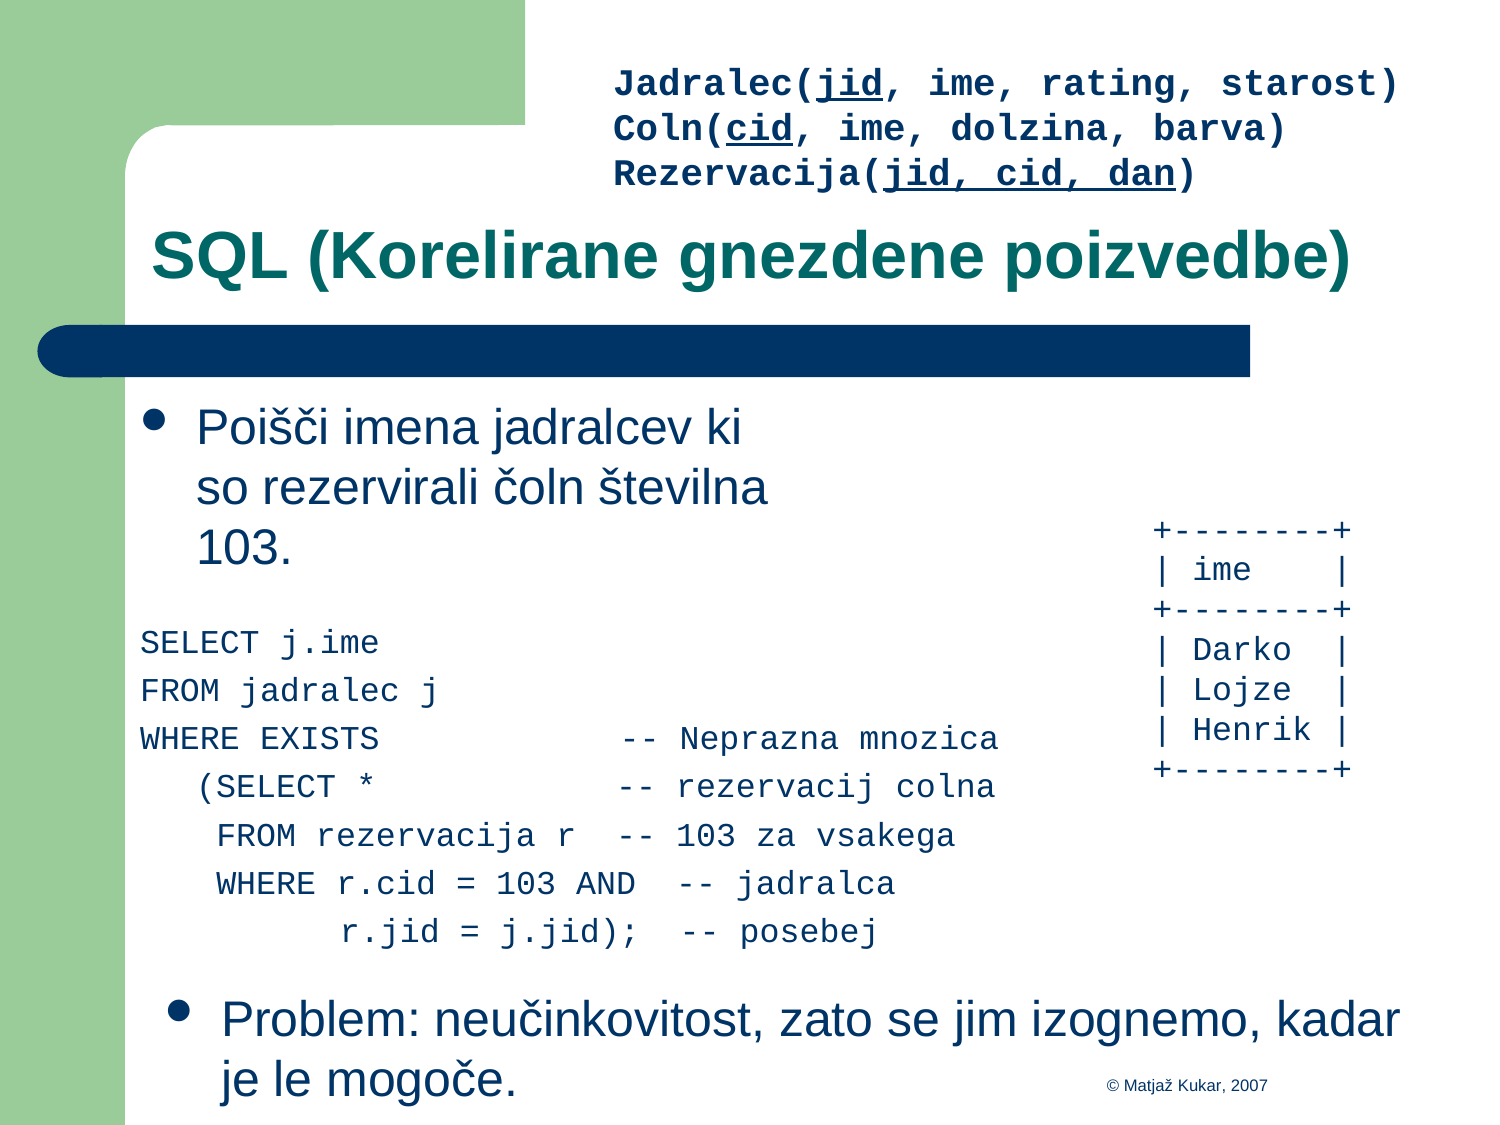

Jadralec(jid, ime, rating, starost)
Coln(cid, ime, dolzina, barva)
Rezervacija(jid, cid, dan)
# SQL (Korelirane gnezdene poizvedbe)
Poišči imena jadralcev ki so rezervirali čoln številna 103.
+--------+
| ime |
+--------+
| Darko |
| Lojze |
| Henrik |
+--------+
SELECT j.ime
FROM jadralec j
WHERE EXISTS -- Neprazna mnozica
	(SELECT * -- rezervacij colna
 	 FROM rezervacija r -- 103 za vsakega
 	 WHERE r.cid = 103 AND -- jadralca
 r.jid = j.jid); -- posebej
Problem: neučinkovitost, zato se jim izognemo, kadar je le mogoče.
© Matjaž Kukar, 2007